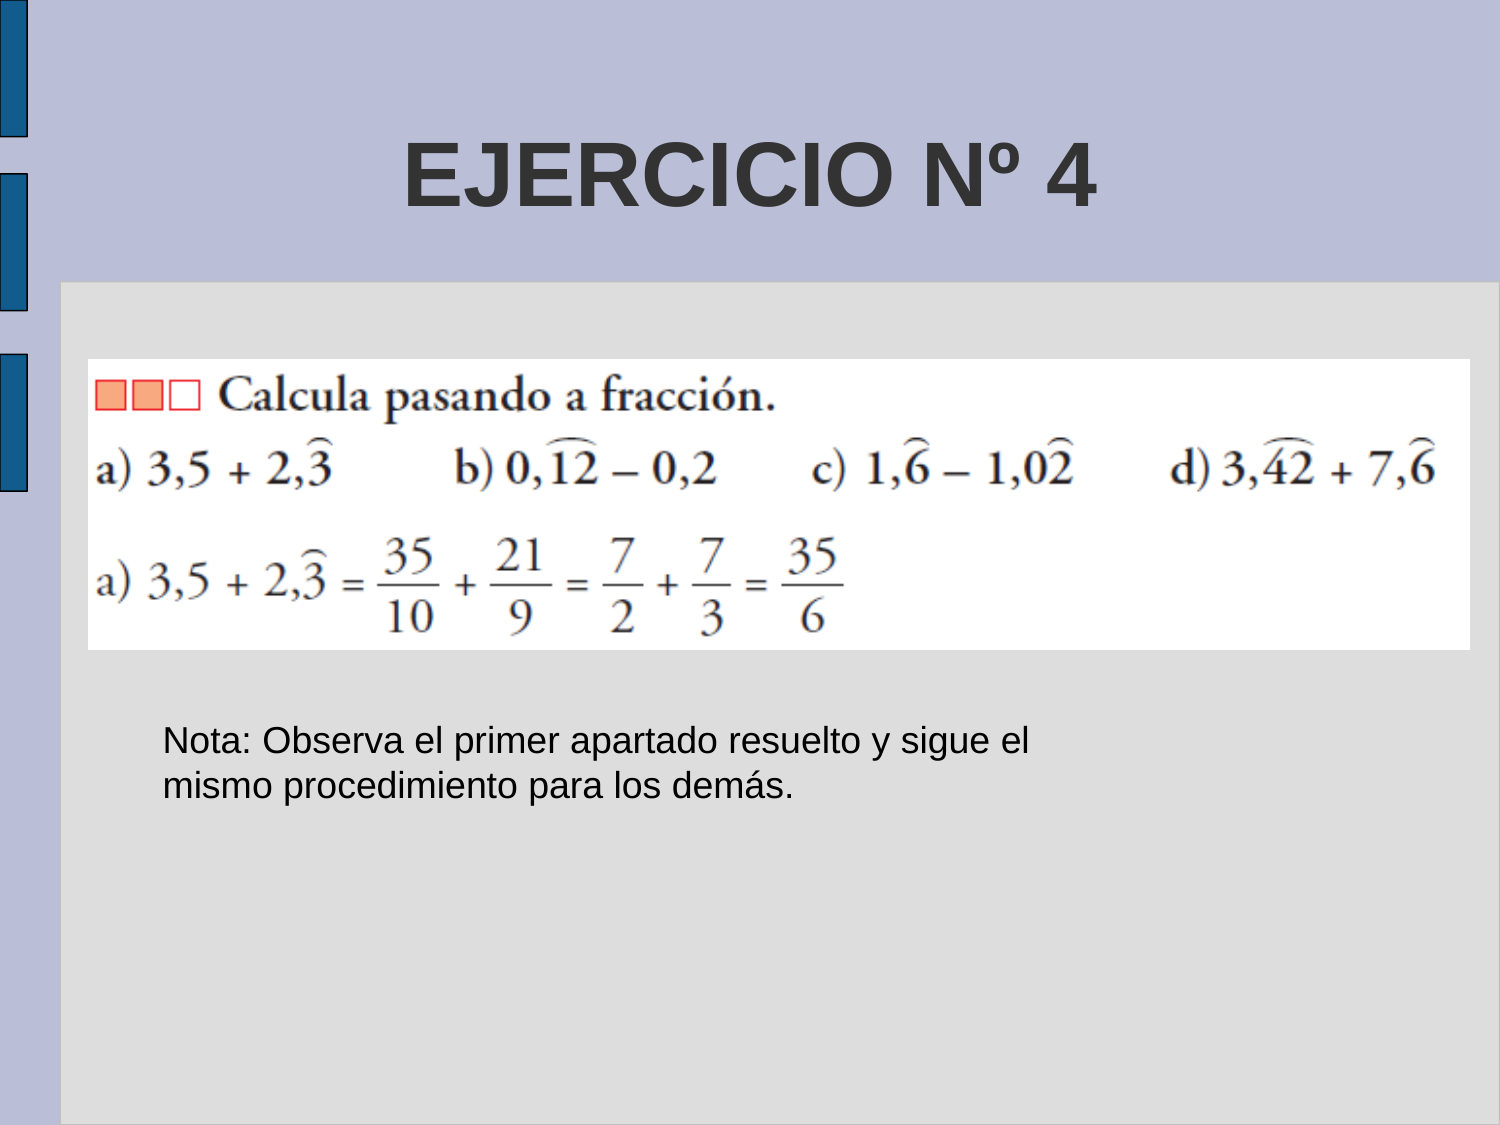

# EJERCICIO Nº 4
Nota: Observa el primer apartado resuelto y sigue el mismo procedimiento para los demás.